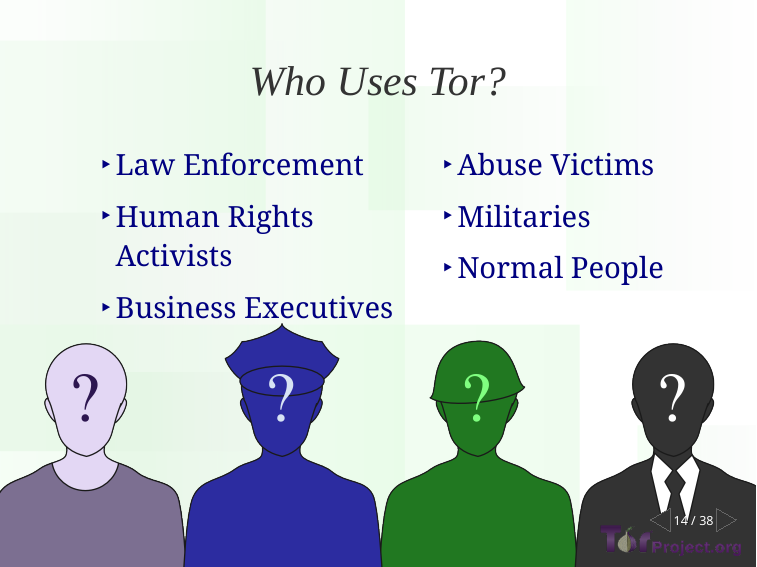

Who Uses Tor?
Law Enforcement
Human Rights Activists
Business Executives
Abuse Victims
Militaries
Normal People